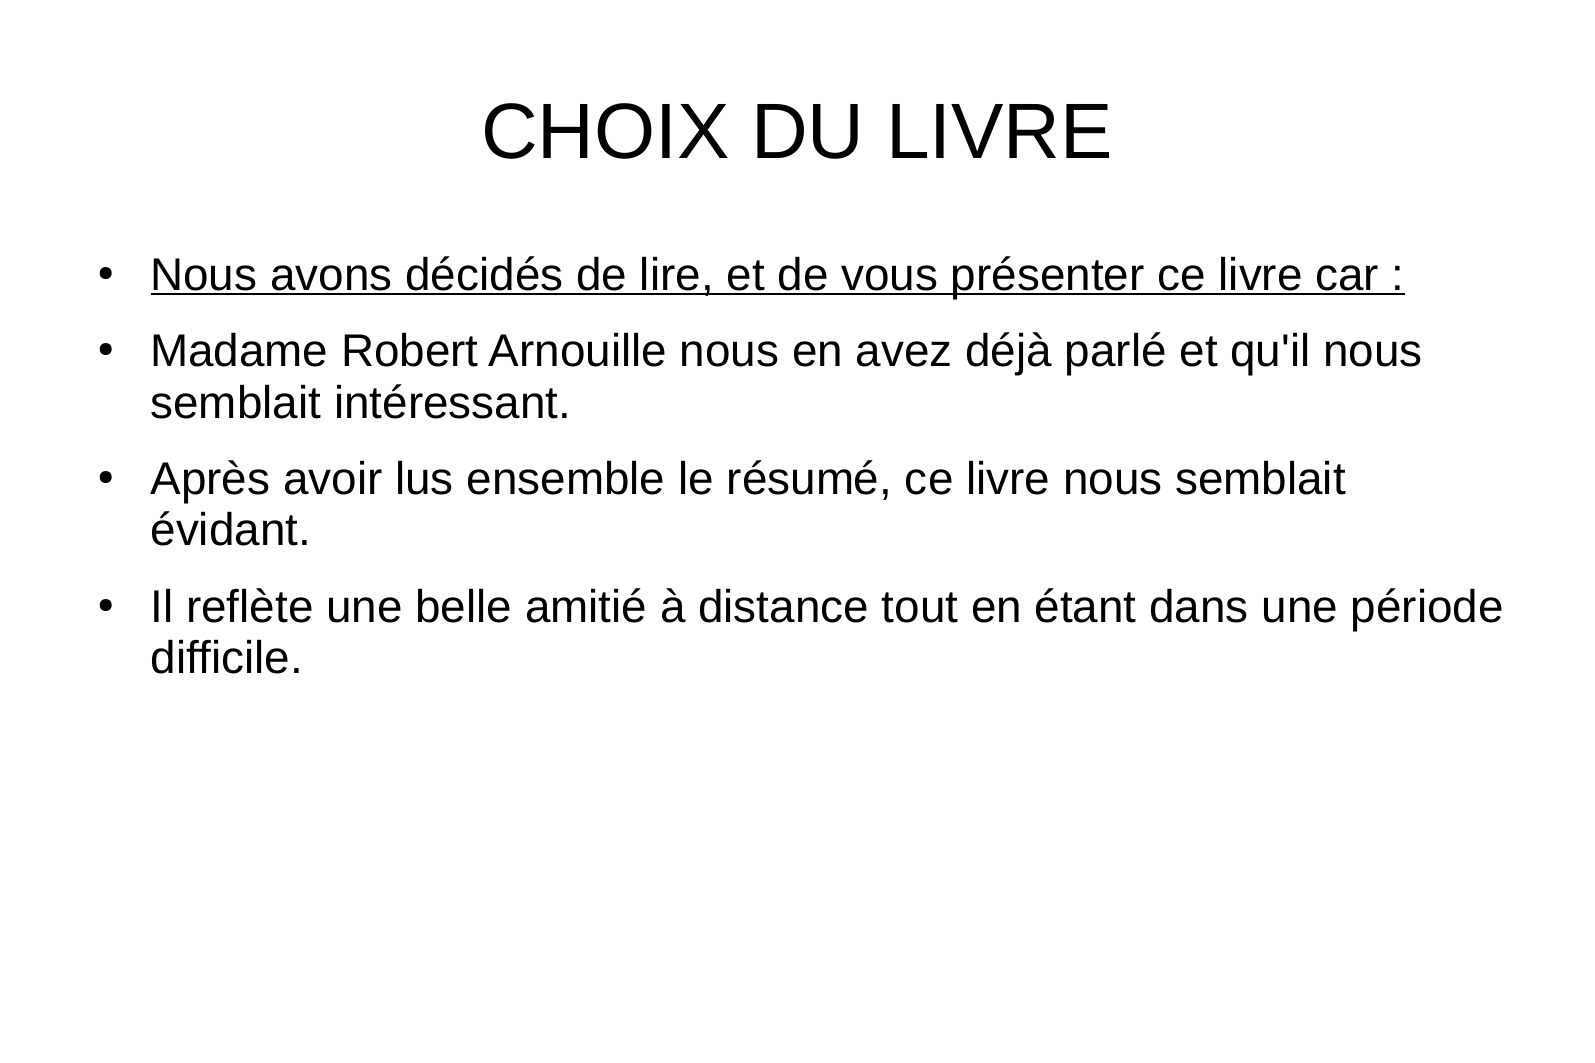

# CHOIX DU LIVRE
Nous avons décidés de lire, et de vous présenter ce livre car :
Madame Robert Arnouille nous en avez déjà parlé et qu'il nous semblait intéressant.
Après avoir lus ensemble le résumé, ce livre nous semblait évidant.
Il reflète une belle amitié à distance tout en étant dans une période difficile.